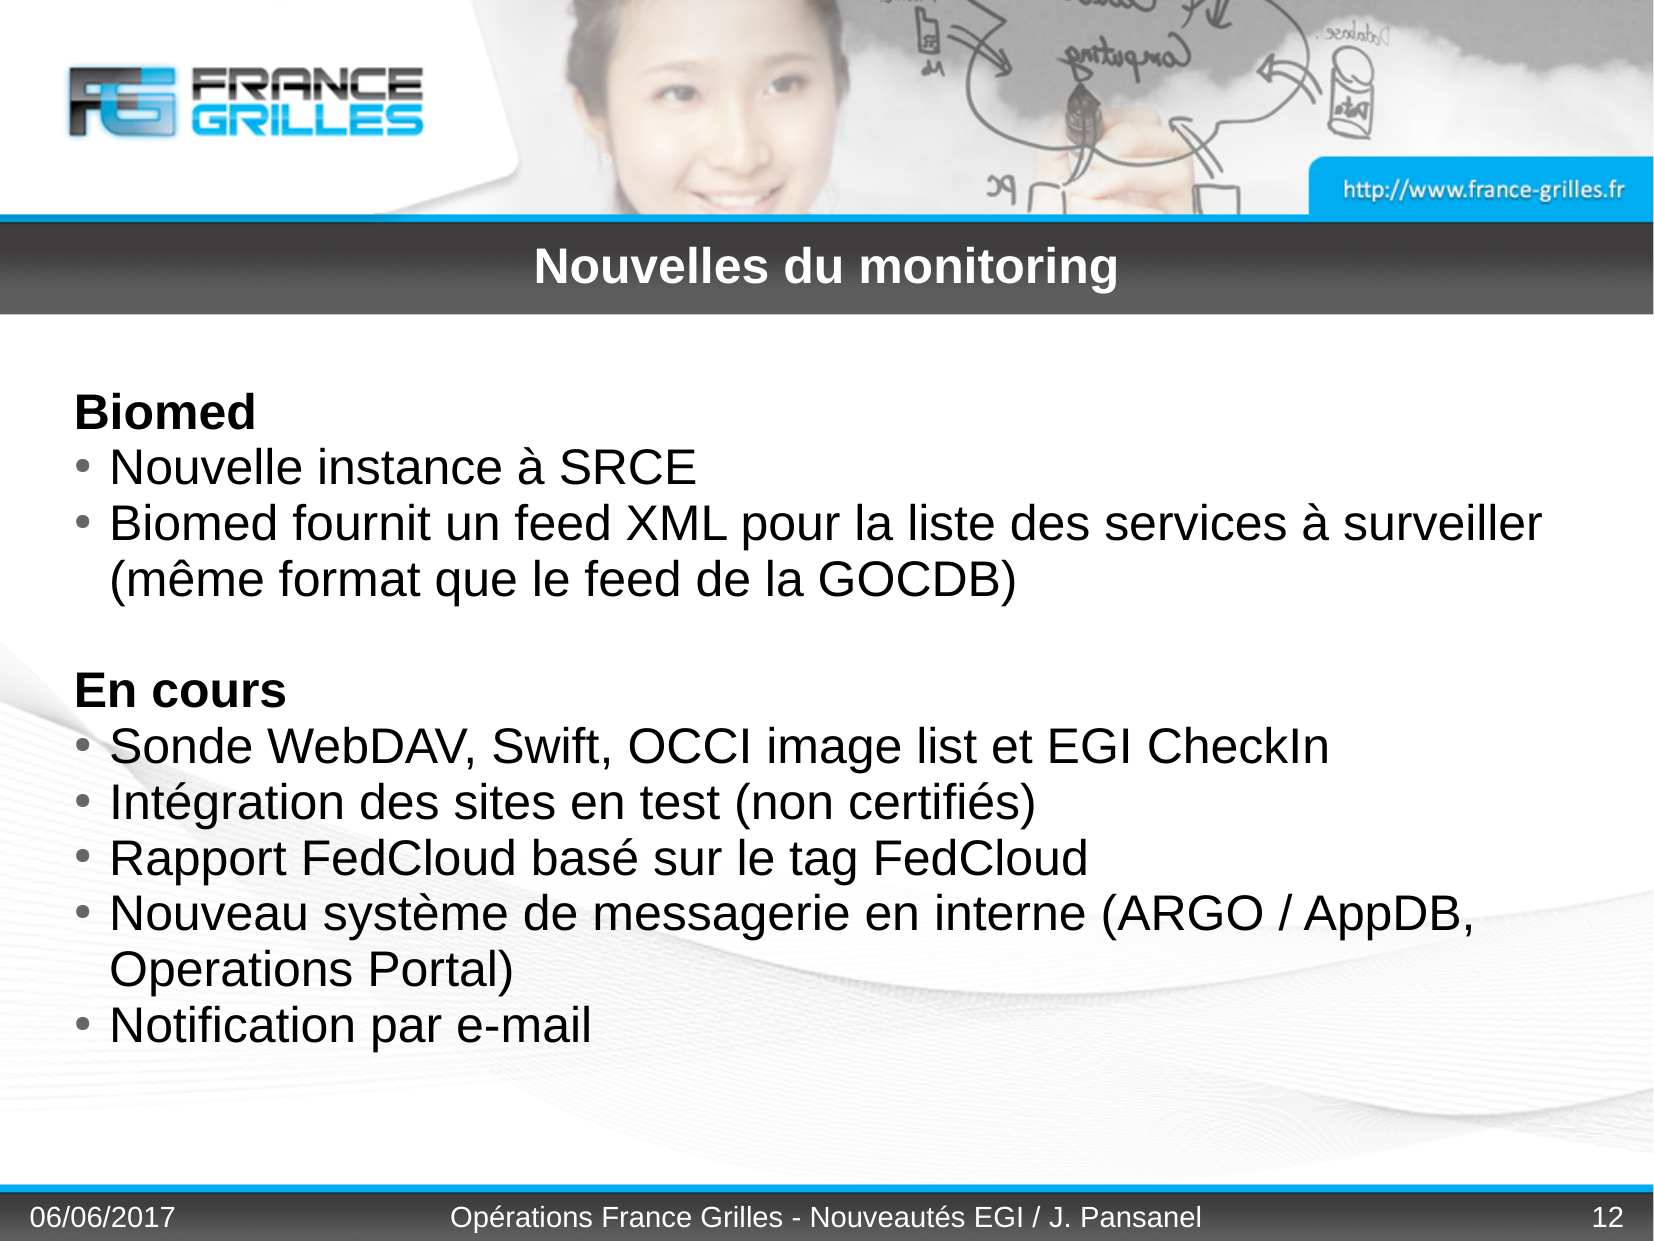

Nouvelles du monitoring
Biomed
Nouvelle instance à SRCE
Biomed fournit un feed XML pour la liste des services à surveiller (même format que le feed de la GOCDB)
En cours
Sonde WebDAV, Swift, OCCI image list et EGI CheckIn
Intégration des sites en test (non certifiés)
Rapport FedCloud basé sur le tag FedCloud
Nouveau système de messagerie en interne (ARGO / AppDB, Operations Portal)
Notification par e-mail
06/06/2017
12
Opérations France Grilles - Nouveautés EGI / J. Pansanel